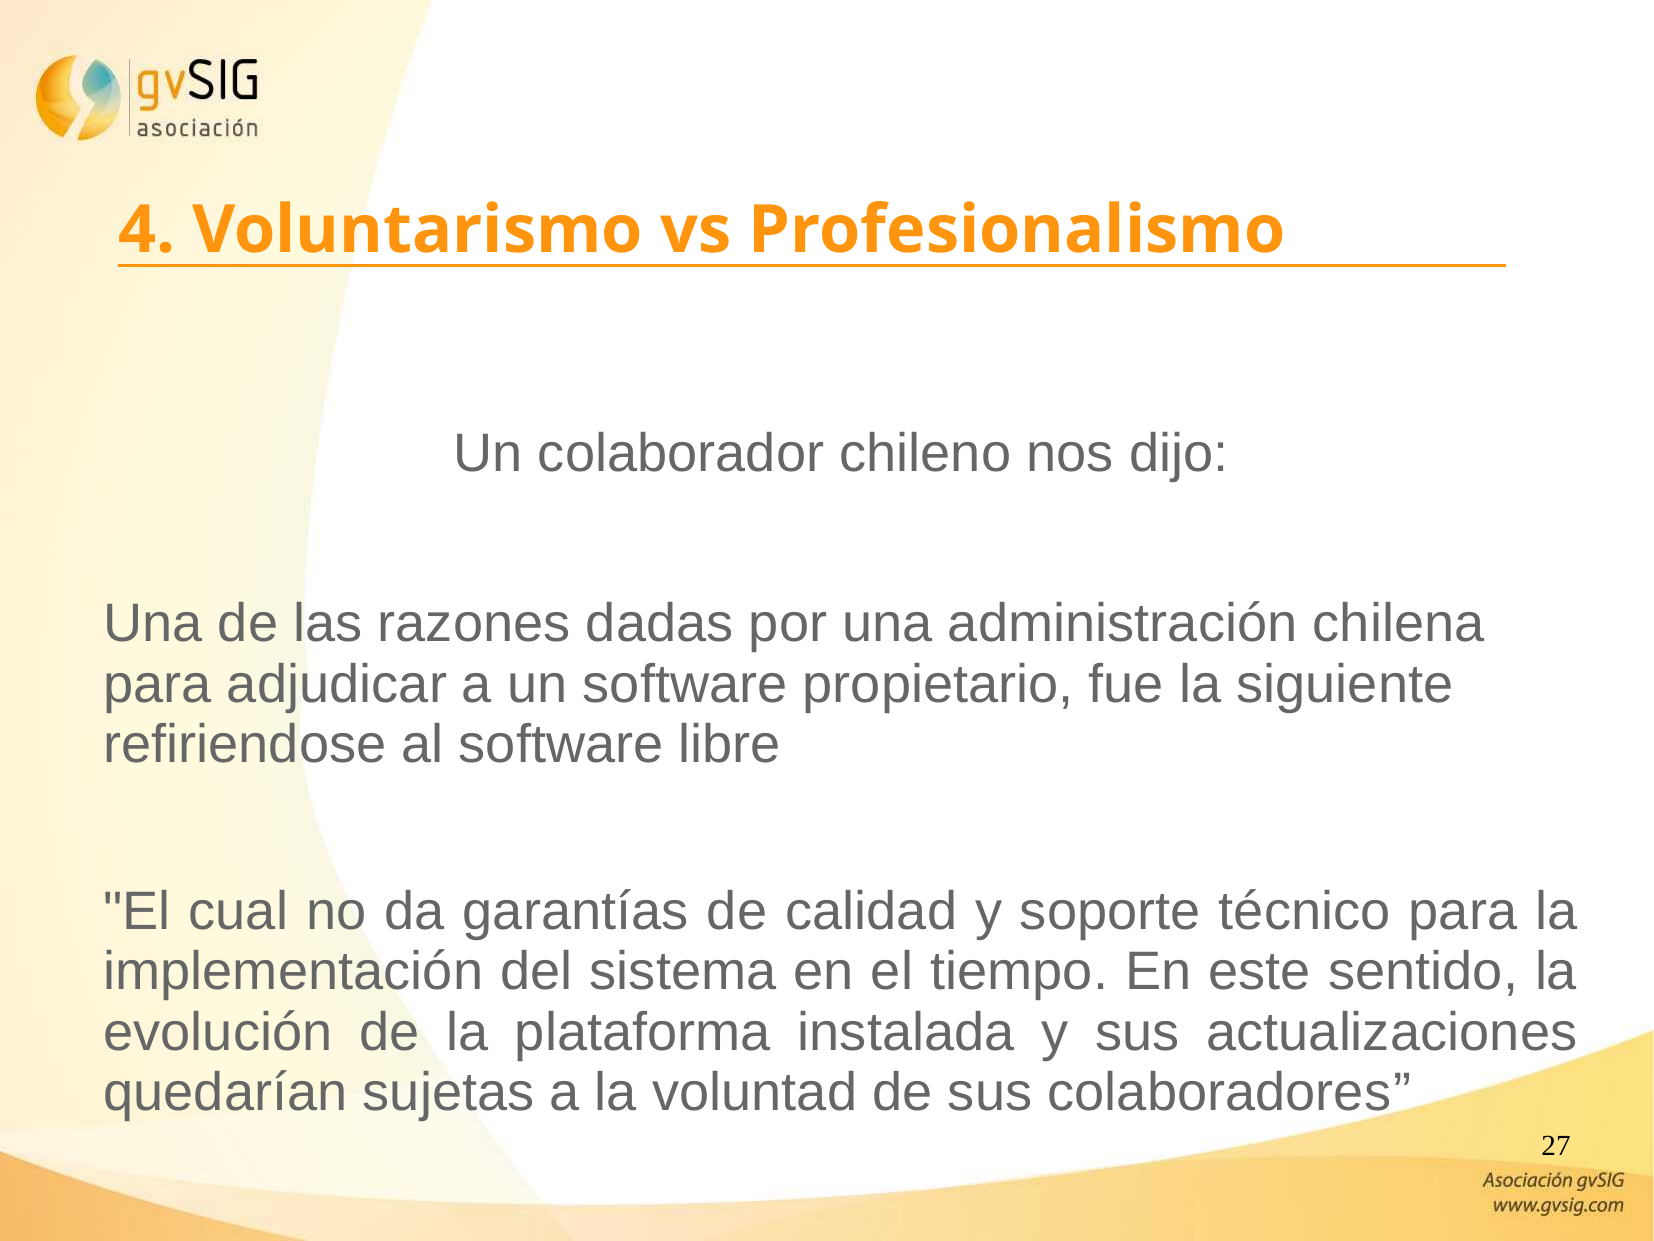

# 4. Voluntarismo vs Profesionalismo
Un colaborador chileno nos dijo:
Una de las razones dadas por una administración chilena para adjudicar a un software propietario, fue la siguiente refiriendose al software libre
"El cual no da garantías de calidad y soporte técnico para la implementación del sistema en el tiempo. En este sentido, la evolución de la plataforma instalada y sus actualizaciones quedarían sujetas a la voluntad de sus colaboradores”
27